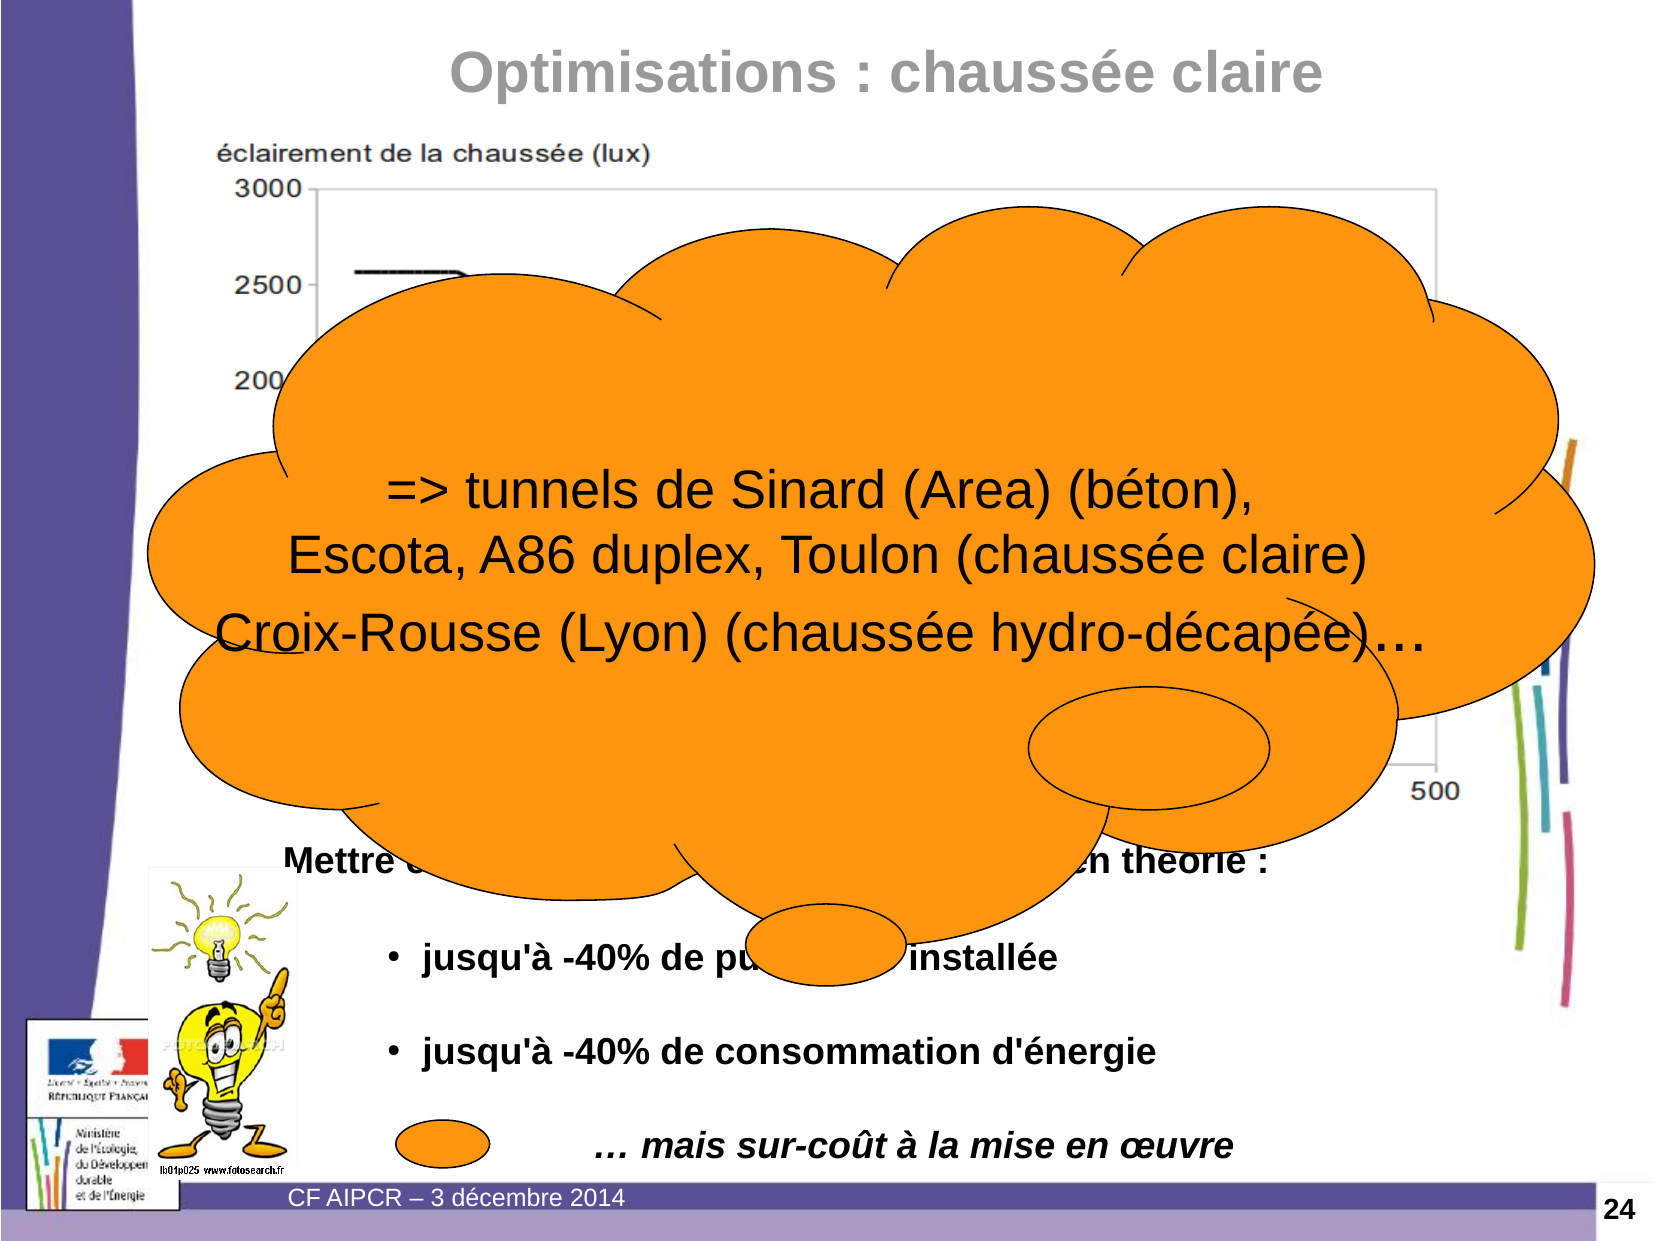

# Optimisations : chaussée claire
=> tunnels de Sinard (Area) (béton),
 Escota, A86 duplex, Toulon (chaussée claire)
Croix-Rousse (Lyon) (chaussée hydro-décapée)...
110 km/h
voiles moyen
34 kW
23 kW
 Mettre en place une chaussée claire permet en théorie :
jusqu'à -40% de puissance installée
jusqu'à -40% de consommation d'énergie
… mais sur-coût à la mise en œuvre
nom du document
24